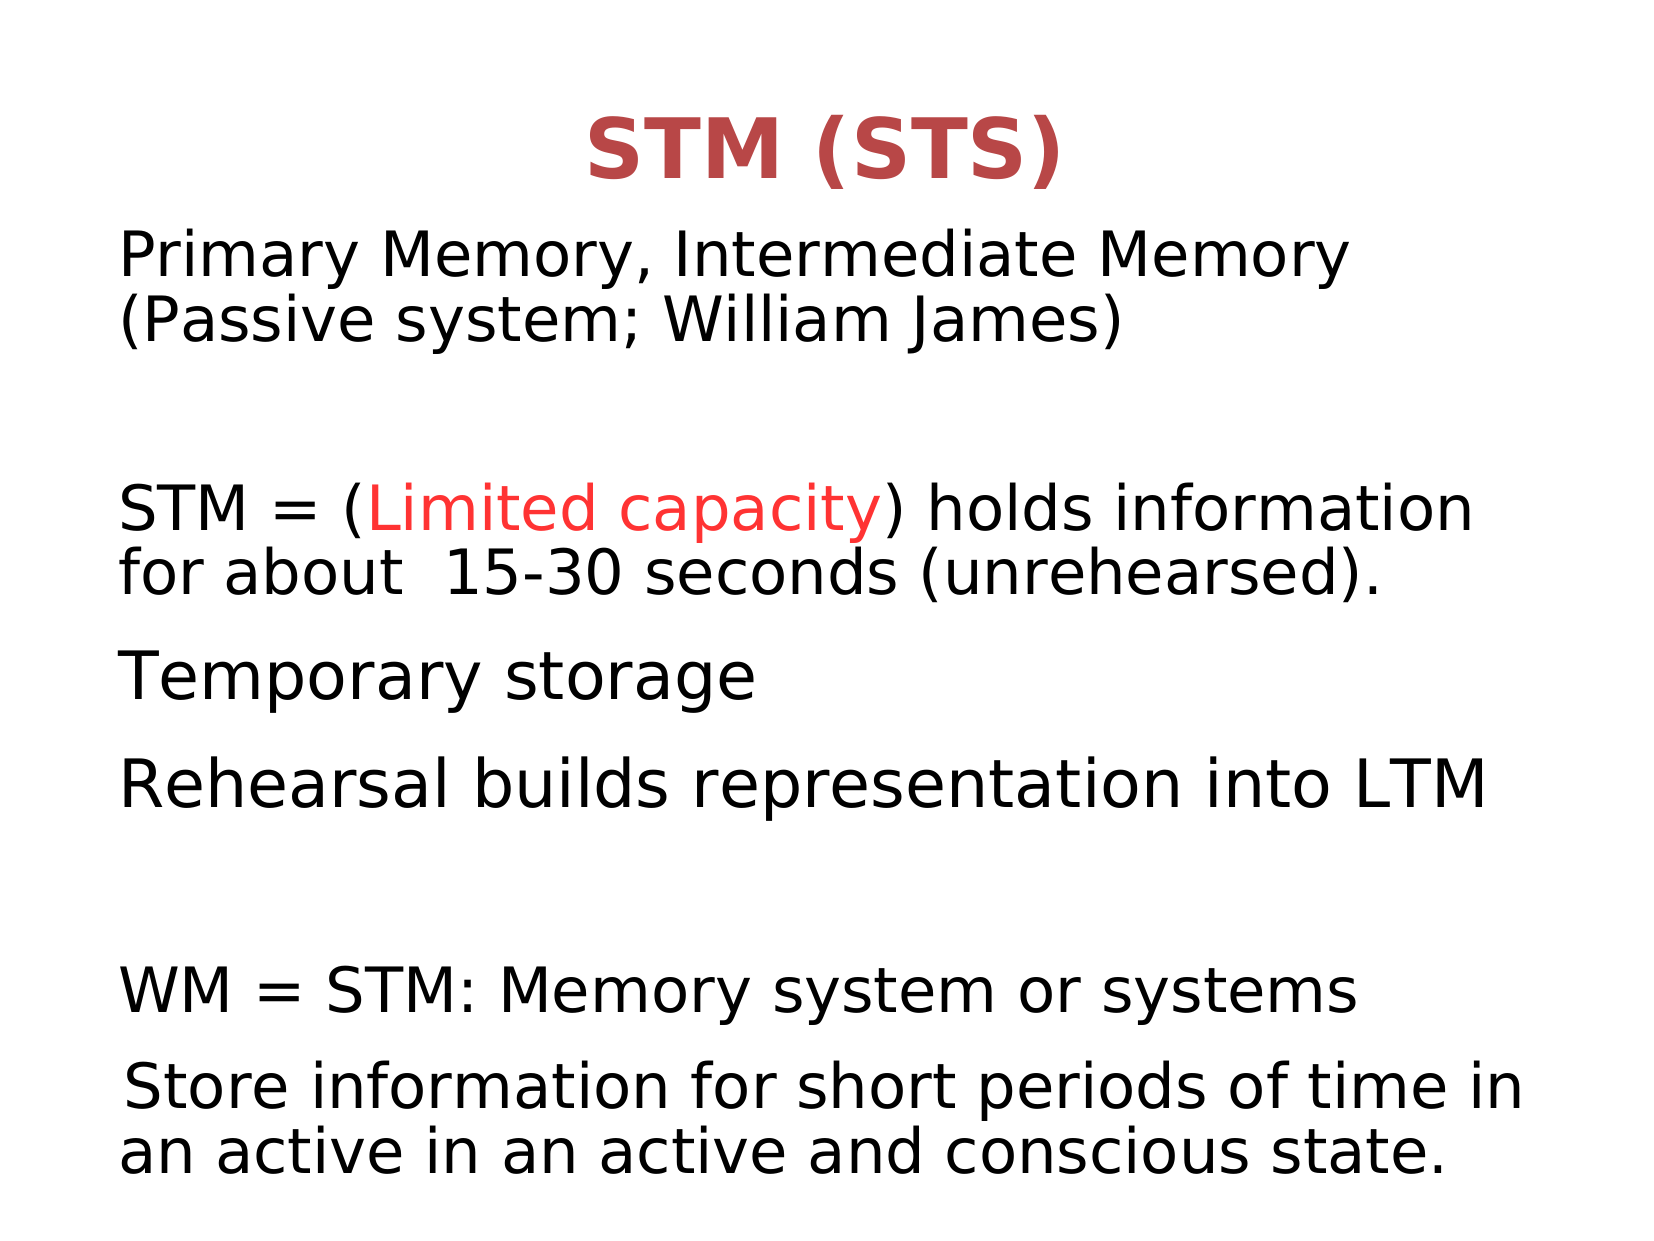

# STM (STS)
Primary Memory, Intermediate Memory (Passive system; William James)
STM = (Limited capacity) holds information for about 15-30 seconds (unrehearsed).
Temporary storage
Rehearsal builds representation into LTM
WM = STM: Memory system or systems
	Store information for short periods of time in an active in an active and conscious state.